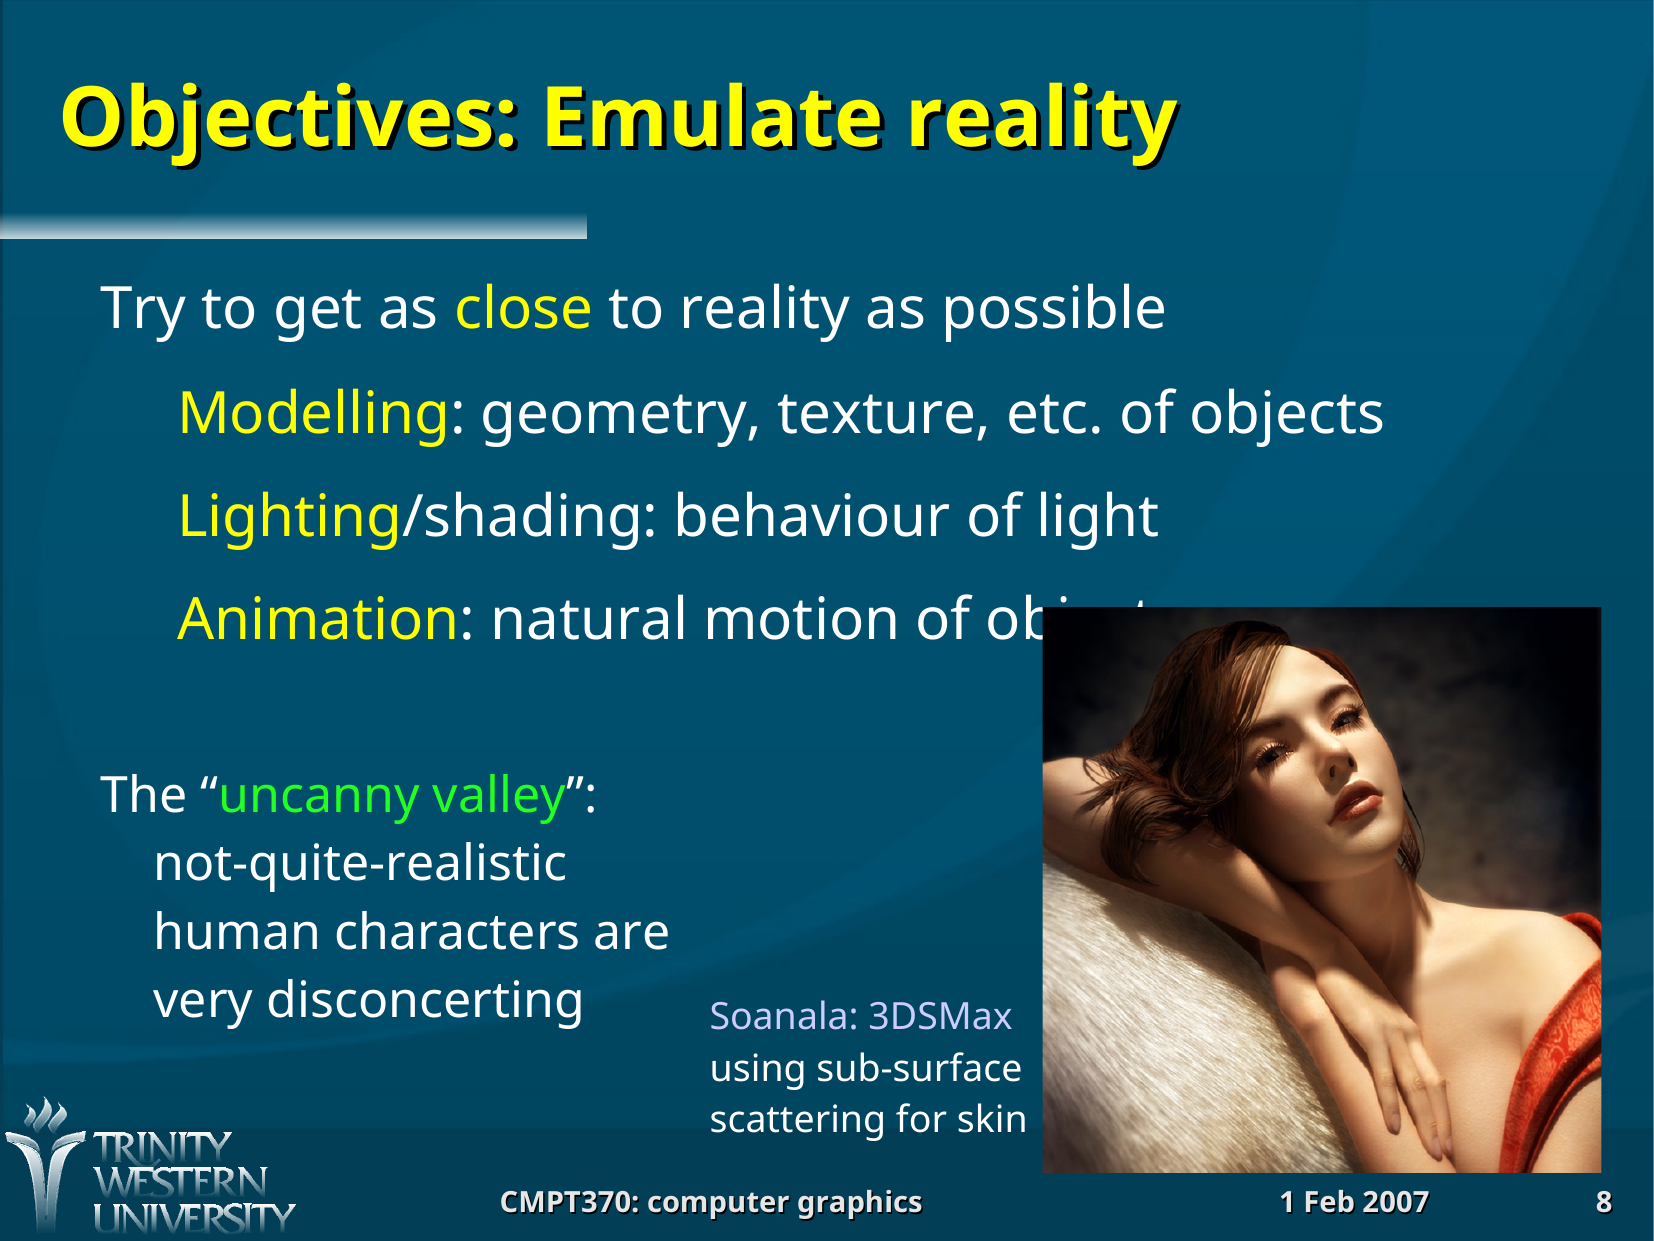

# Objectives: Emulate reality
Try to get as close to reality as possible
Modelling: geometry, texture, etc. of objects
Lighting/shading: behaviour of light
Animation: natural motion of objects
The “uncanny valley”:
not-quite-realistic
human characters are
very disconcerting
Soanala: 3DSMax
using sub-surface
scattering for skin
CMPT370: computer graphics
1 Feb 2007
8